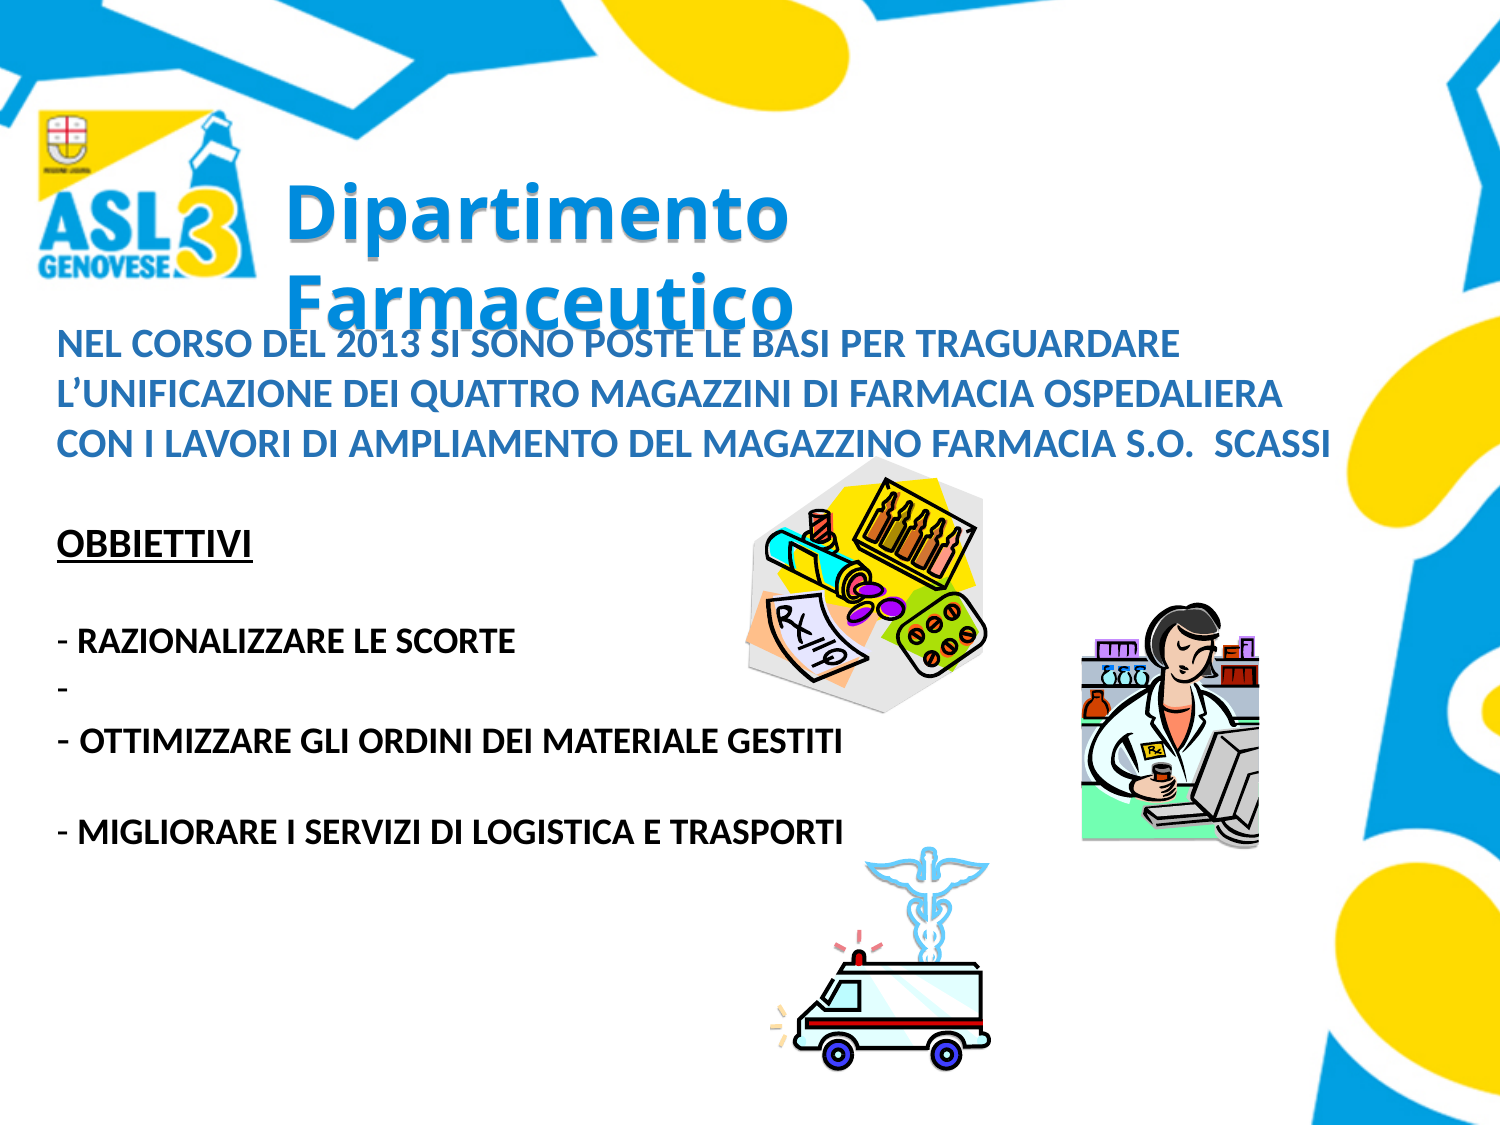

# Dipartimento Farmaceutico
NEL CORSO DEL 2013 SI SONO POSTE LE BASI PER TRAGUARDARE L’UNIFICAZIONE DEI QUATTRO MAGAZZINI DI FARMACIA OSPEDALIERA
CON I LAVORI DI AMPLIAMENTO DEL MAGAZZINO FARMACIA S.O. SCASSI
OBBIETTIVI
 RAZIONALIZZARE LE SCORTE
 OTTIMIZZARE GLI ORDINI DEI MATERIALE GESTITI
 MIGLIORARE I SERVIZI DI LOGISTICA E TRASPORTI